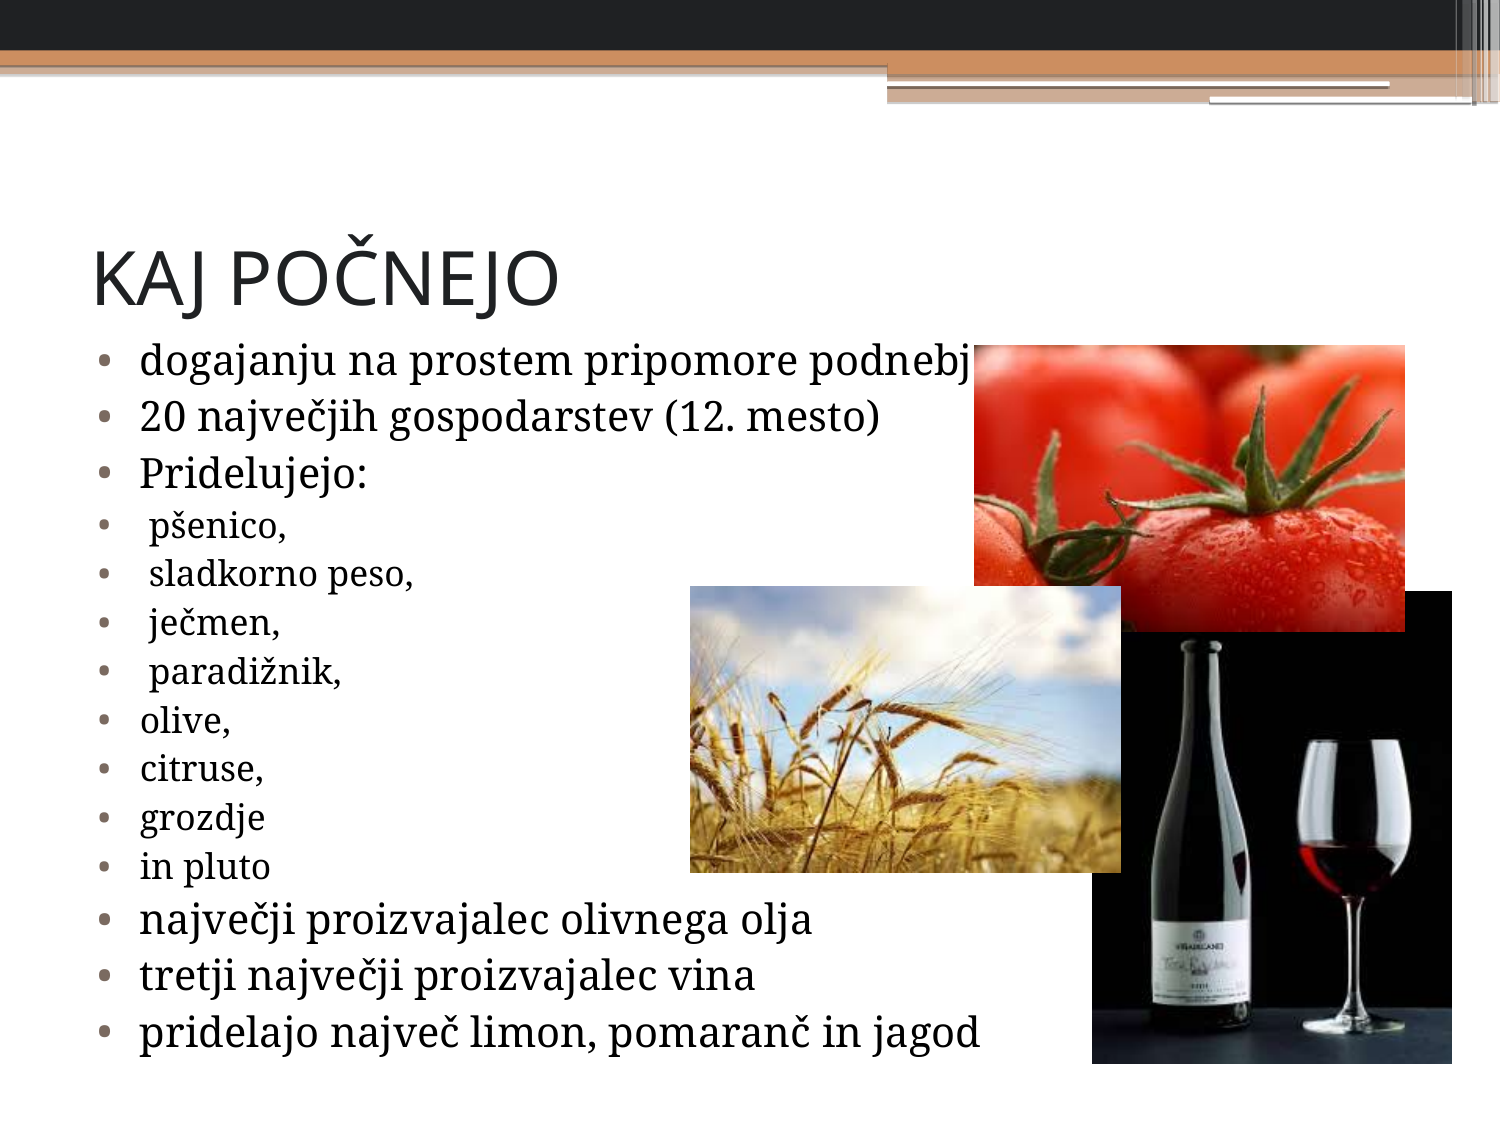

# KAJ POČNEJO
dogajanju na prostem pripomore podnebje
20 največjih gospodarstev (12. mesto)
Pridelujejo:
 pšenico,
 sladkorno peso,
 ječmen,
 paradižnik,
olive,
citruse,
grozdje
in pluto
največji proizvajalec olivnega olja
tretji največji proizvajalec vina
pridelajo največ limon, pomaranč in jagod